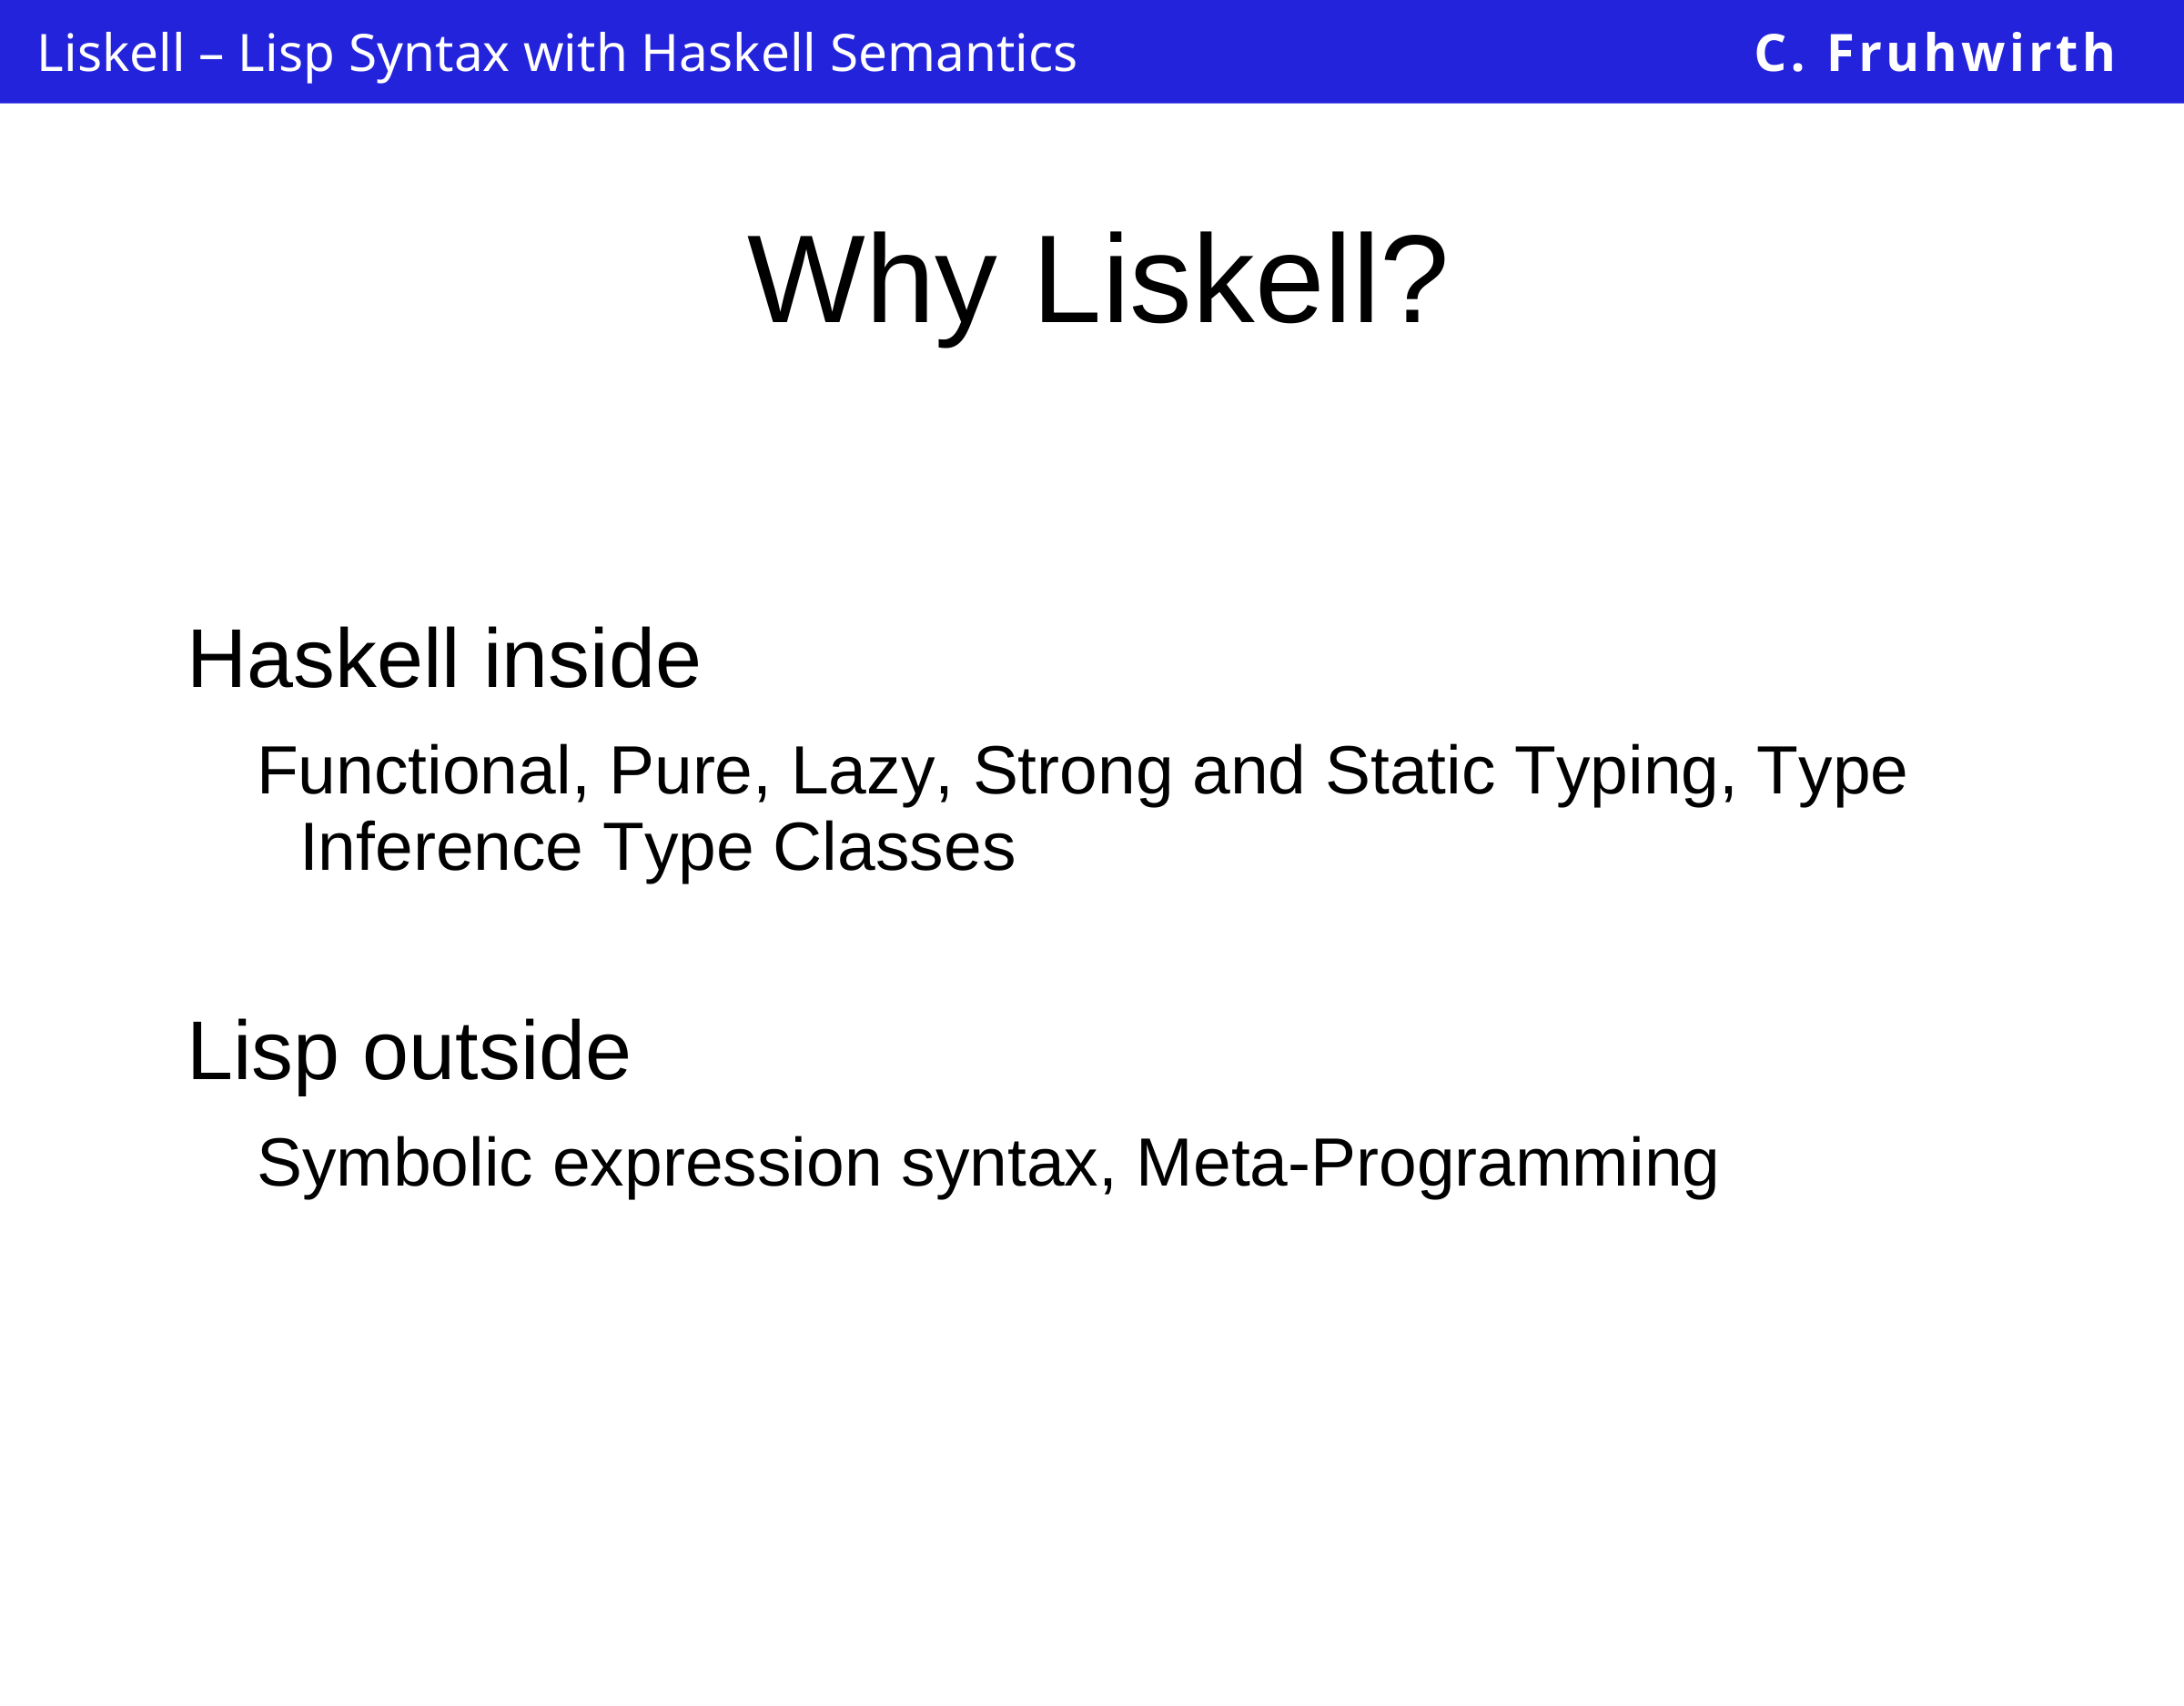

# Why Liskell?
Haskell inside
Functional, Pure, Lazy, Strong and Static Typing, Type Inference Type Classes
Lisp outside
Symbolic expression syntax, Meta-Programming